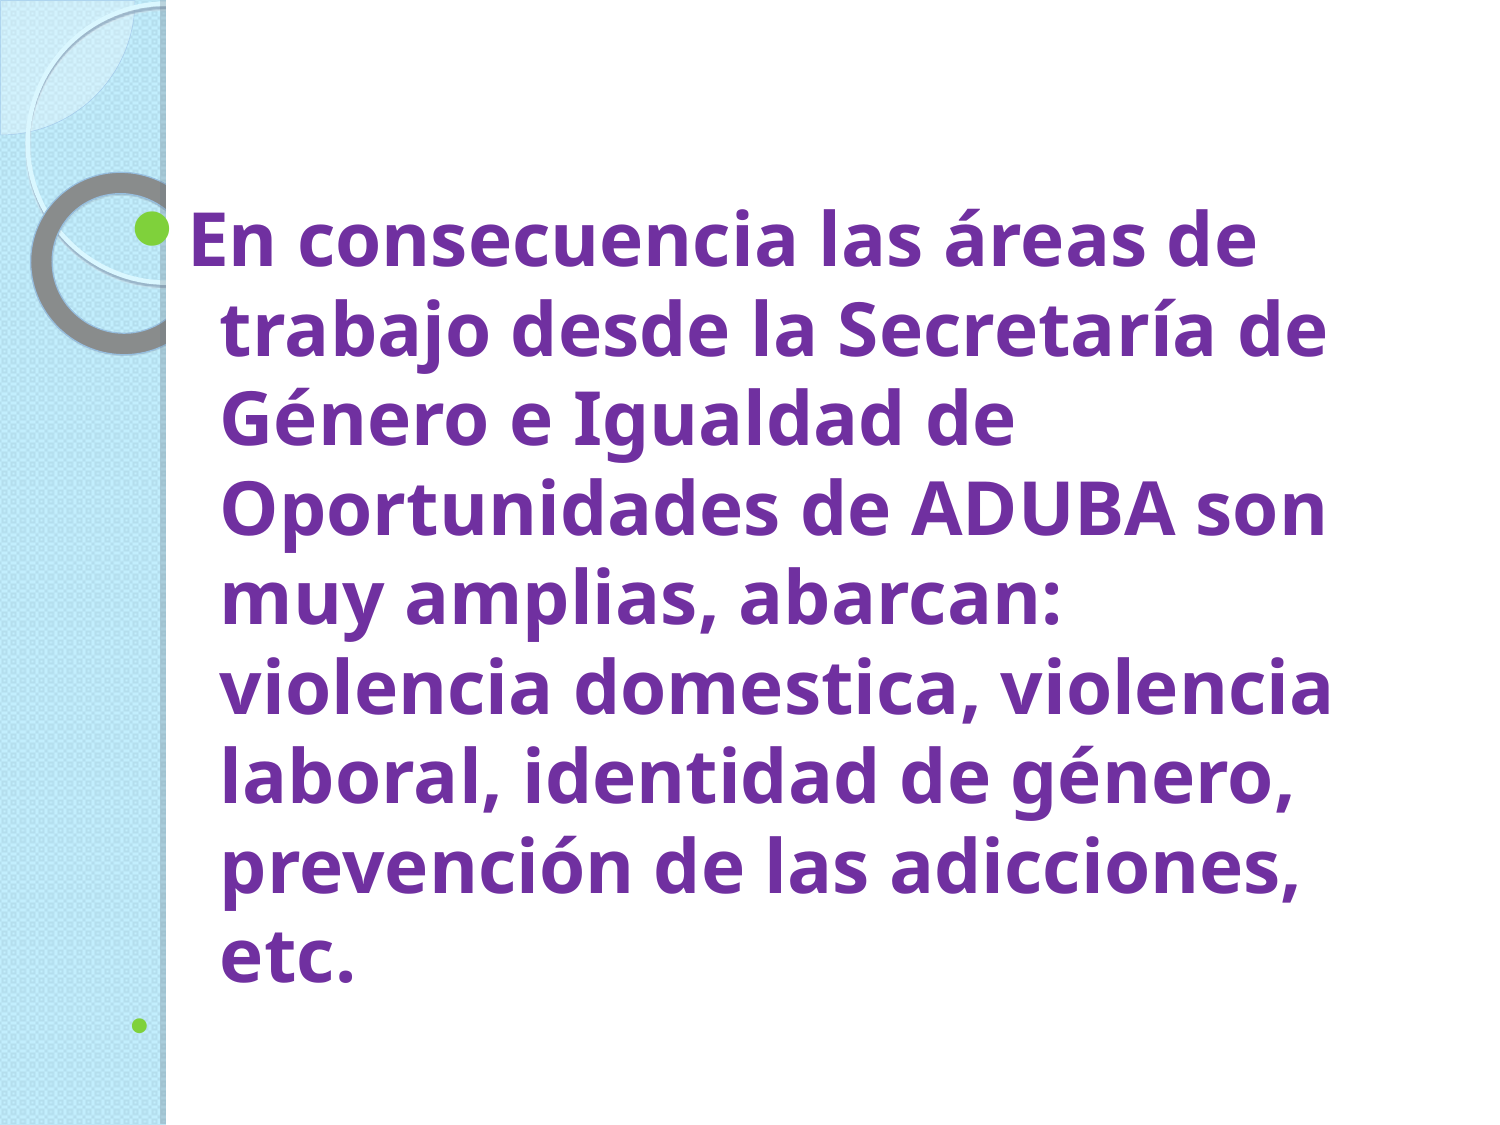

# En consecuencia las áreas de trabajo desde la Secretaría de Género e Igualdad de Oportunidades de ADUBA son muy amplias, abarcan: violencia domestica, violencia laboral, identidad de género, prevención de las adicciones, etc.